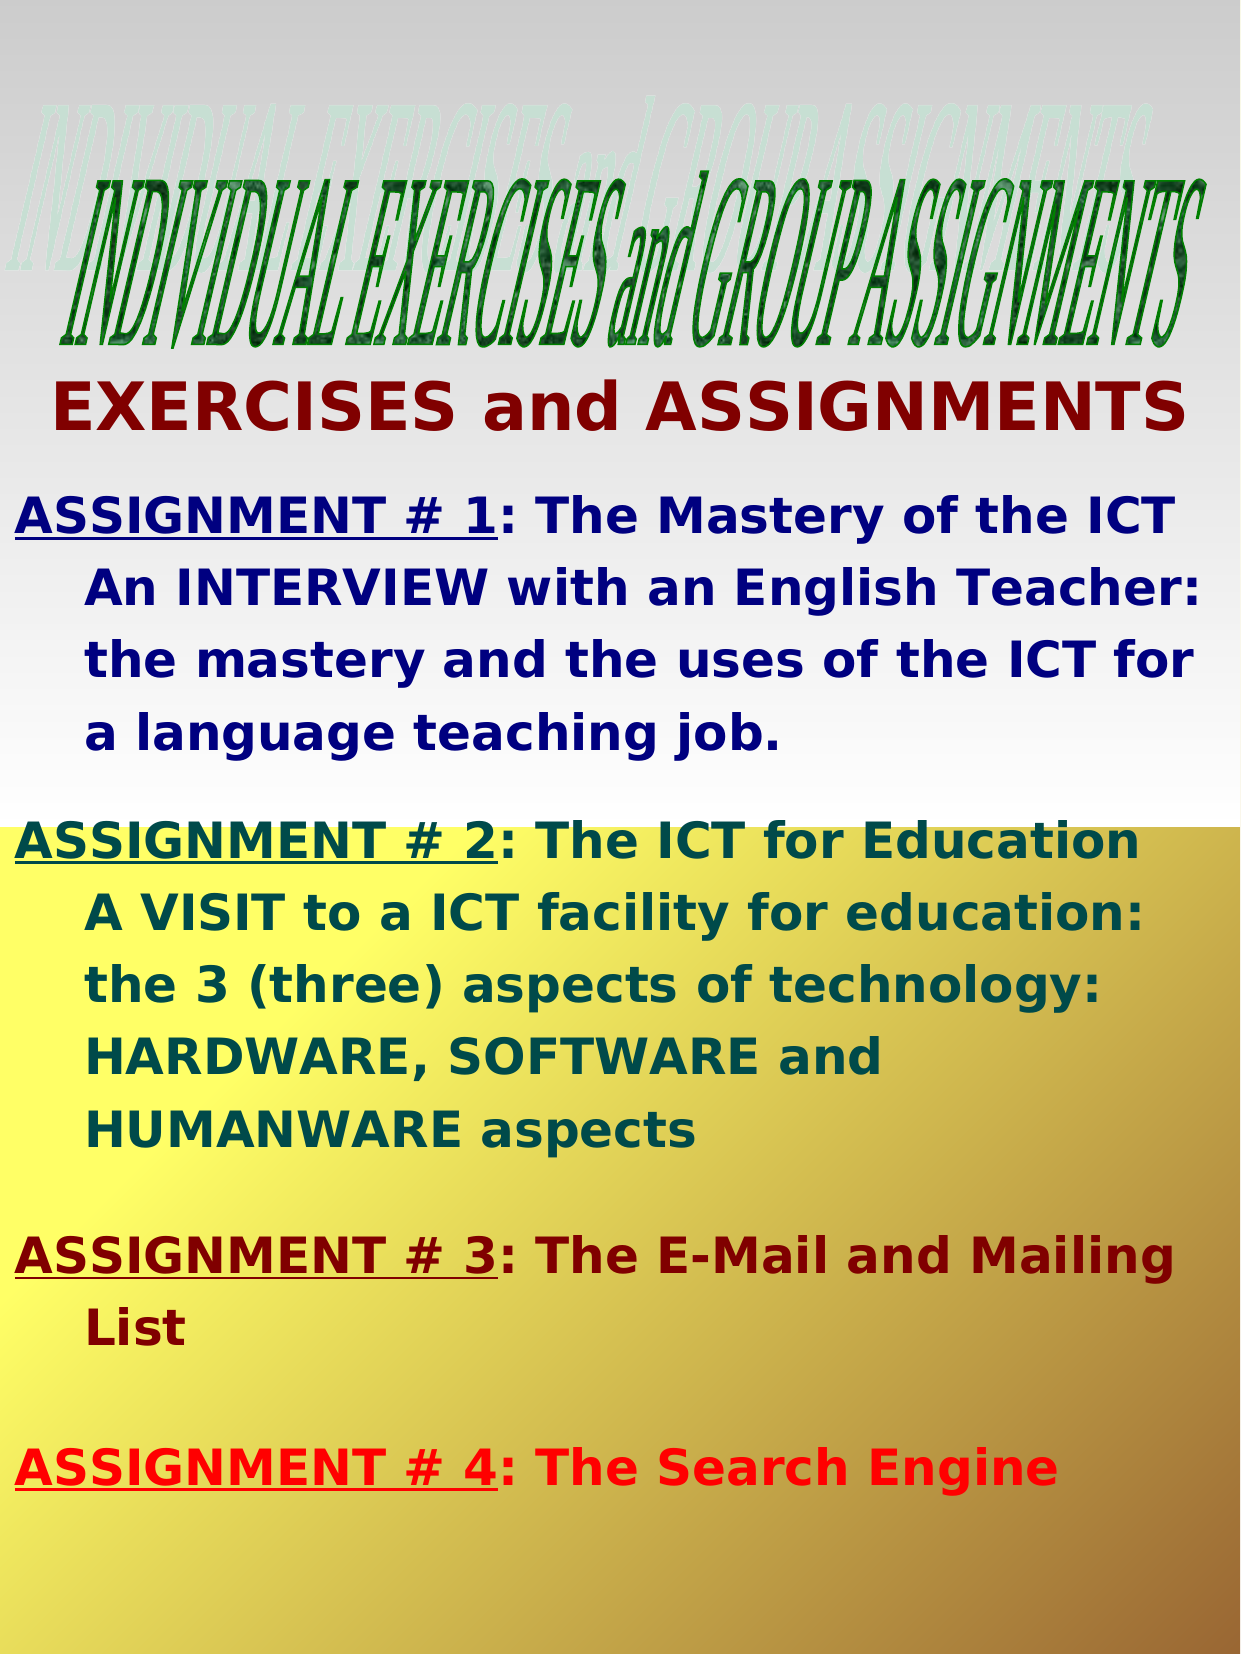

INDIVIDUAL EXERCISES and GROUP ASSIGNMENTS
# EXERCISES and ASSIGNMENTS
ASSIGNMENT # 1: The Mastery of the ICT
An INTERVIEW with an English Teacher: the mastery and the uses of the ICT for a language teaching job.
ASSIGNMENT # 2: The ICT for Education
A VISIT to a ICT facility for education: the 3 (three) aspects of technology: HARDWARE, SOFTWARE and HUMANWARE aspects
ASSIGNMENT # 3: The E-Mail and Mailing List
ASSIGNMENT # 4: The Search Engine